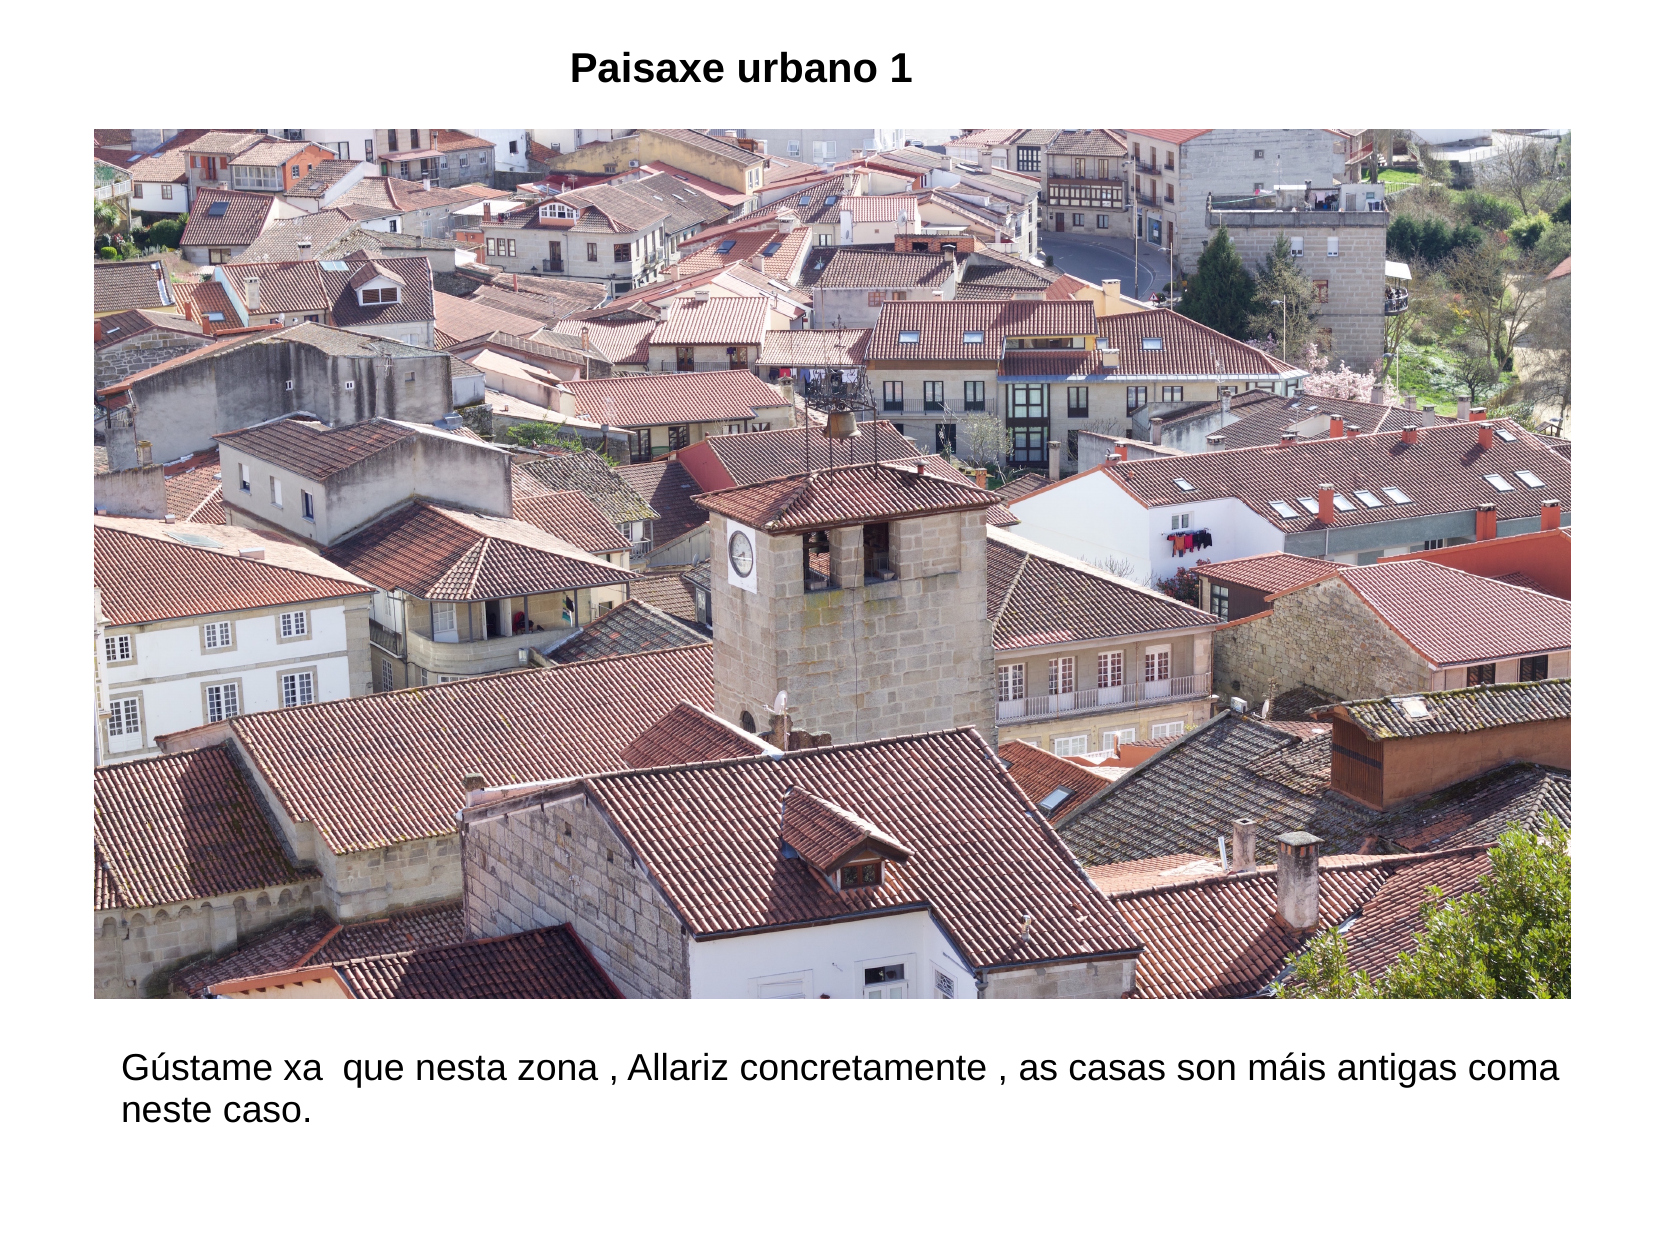

Paisaxe urbano 1
Gústame xa 	que nesta zona , Allariz concretamente , as casas son máis antigas coma neste caso.